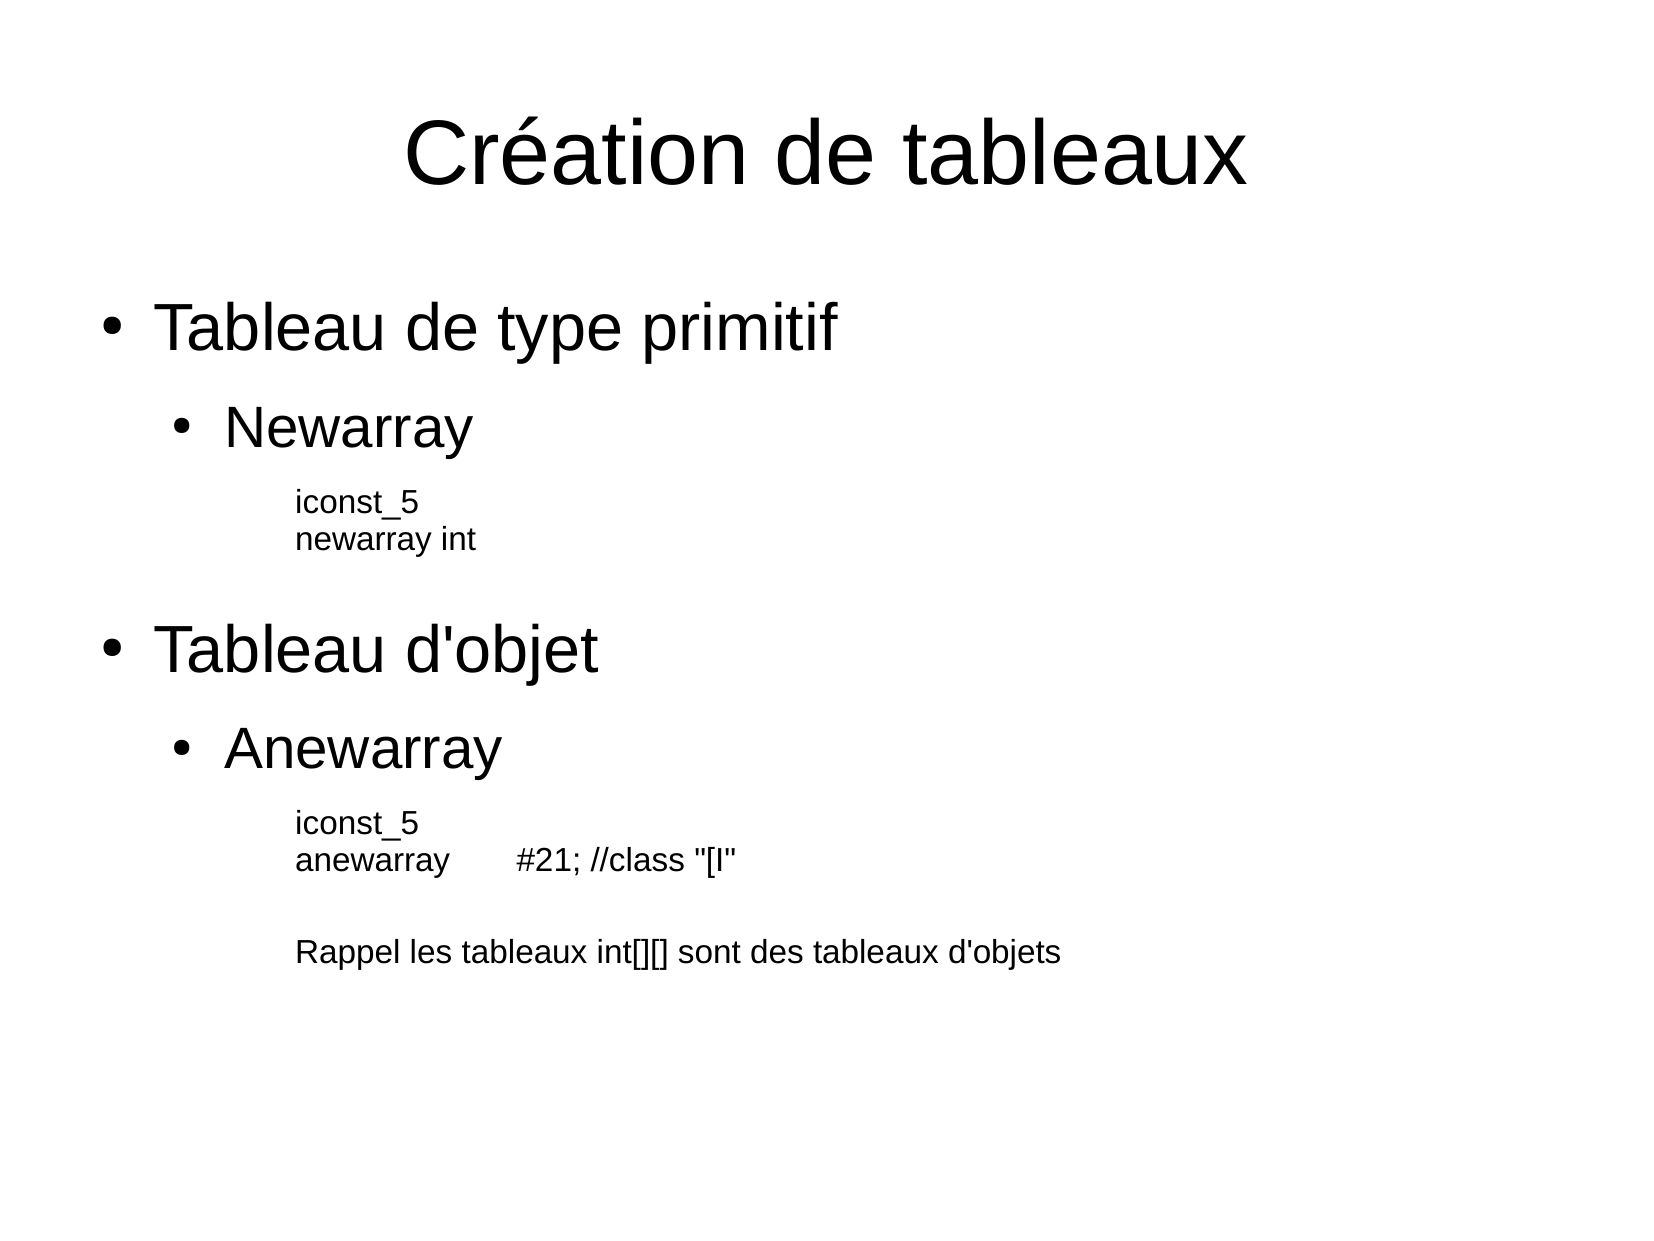

# Création de tableaux
Tableau de type primitif
Newarray
iconst_5
newarray int
Tableau d'objet
Anewarray
iconst_5
anewarray	#21; //class "[I"
Rappel les tableaux int[][] sont des tableaux d'objets